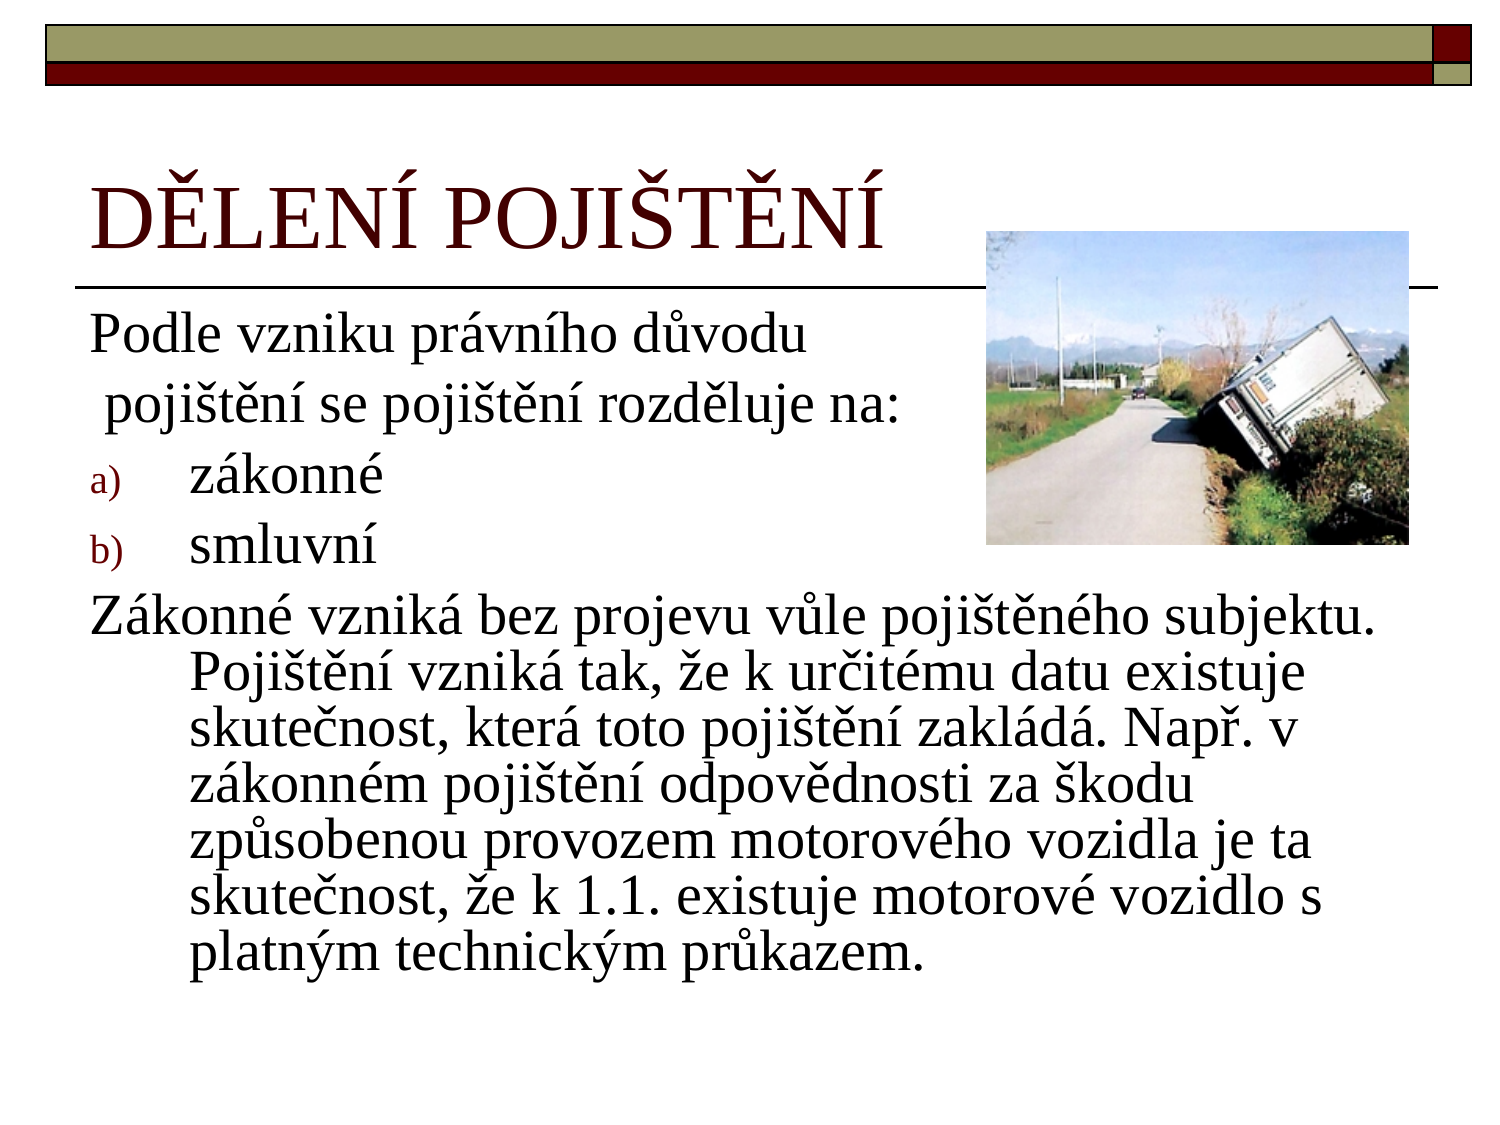

# DĚLENÍ POJIŠTĚNÍ
Podle vzniku právního důvodu
 pojištění se pojištění rozděluje na:
zákonné
smluvní
Zákonné vzniká bez projevu vůle pojištěného subjektu. Pojištění vzniká tak, že k určitému datu existuje skutečnost, která toto pojištění zakládá. Např. v zákonném pojištění odpovědnosti za škodu způsobenou provozem motorového vozidla je ta skutečnost, že k 1.1. existuje motorové vozidlo s platným technickým průkazem.